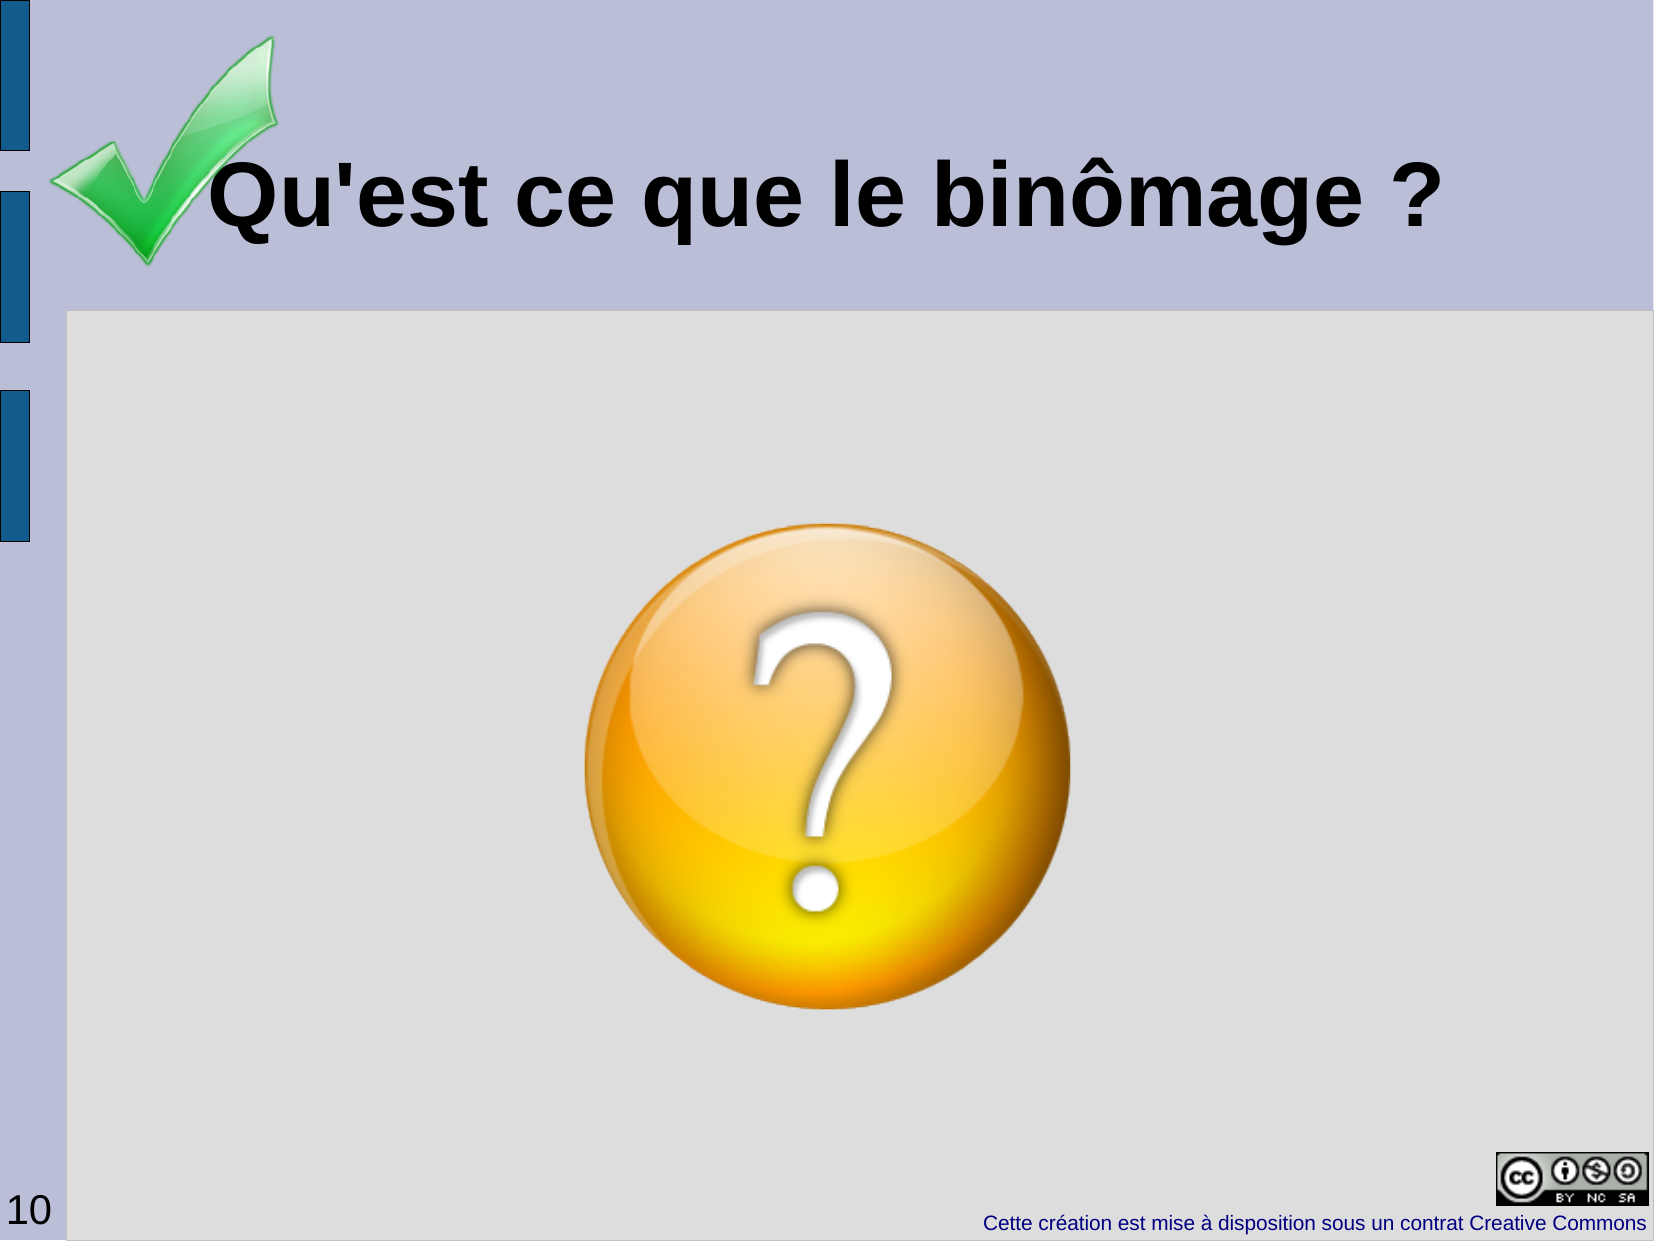

# Qu'est ce que le binômage ?